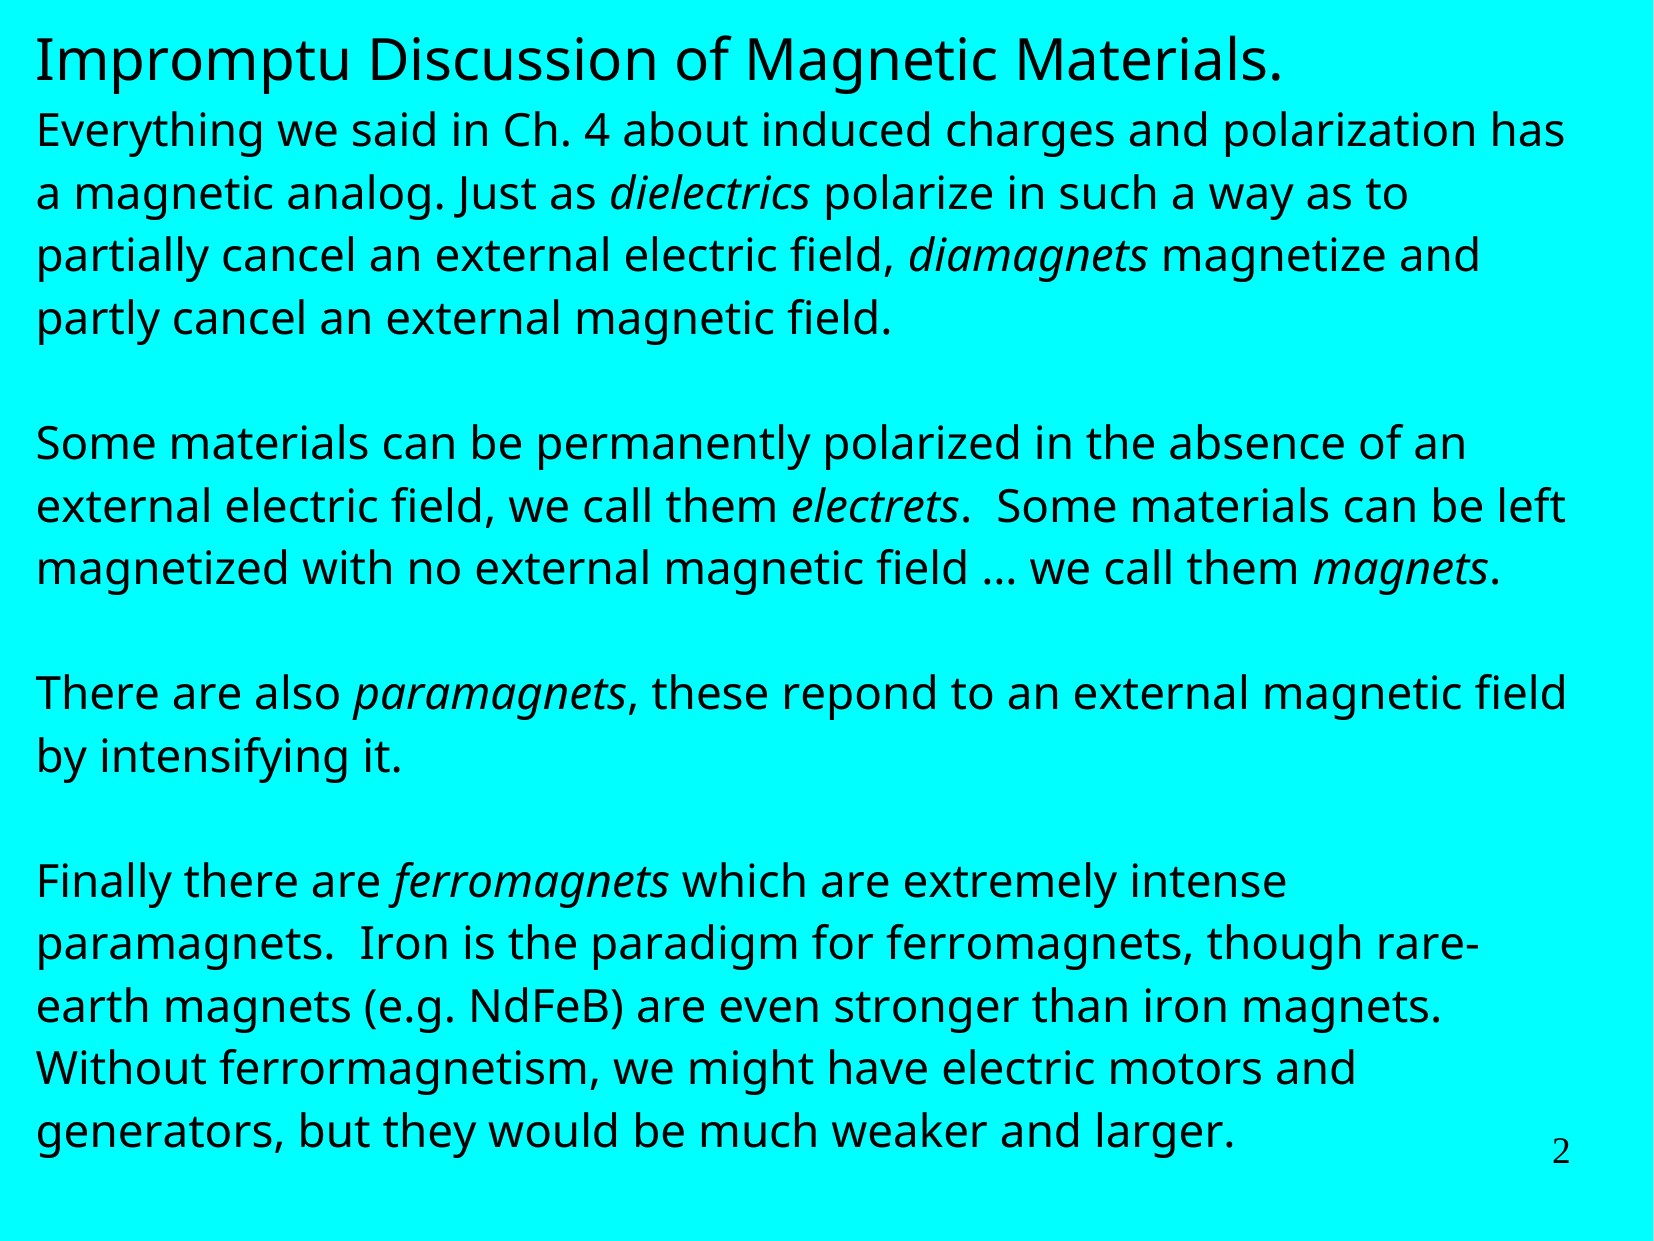

Impromptu Discussion of Magnetic Materials.
Everything we said in Ch. 4 about induced charges and polarization has a magnetic analog. Just as dielectrics polarize in such a way as to partially cancel an external electric field, diamagnets magnetize and partly cancel an external magnetic field.
Some materials can be permanently polarized in the absence of an external electric field, we call them electrets. Some materials can be left magnetized with no external magnetic field … we call them magnets.
There are also paramagnets, these repond to an external magnetic field by intensifying it.
Finally there are ferromagnets which are extremely intense paramagnets. Iron is the paradigm for ferromagnets, though rare-earth magnets (e.g. NdFeB) are even stronger than iron magnets. Without ferrormagnetism, we might have electric motors and generators, but they would be much weaker and larger.
2